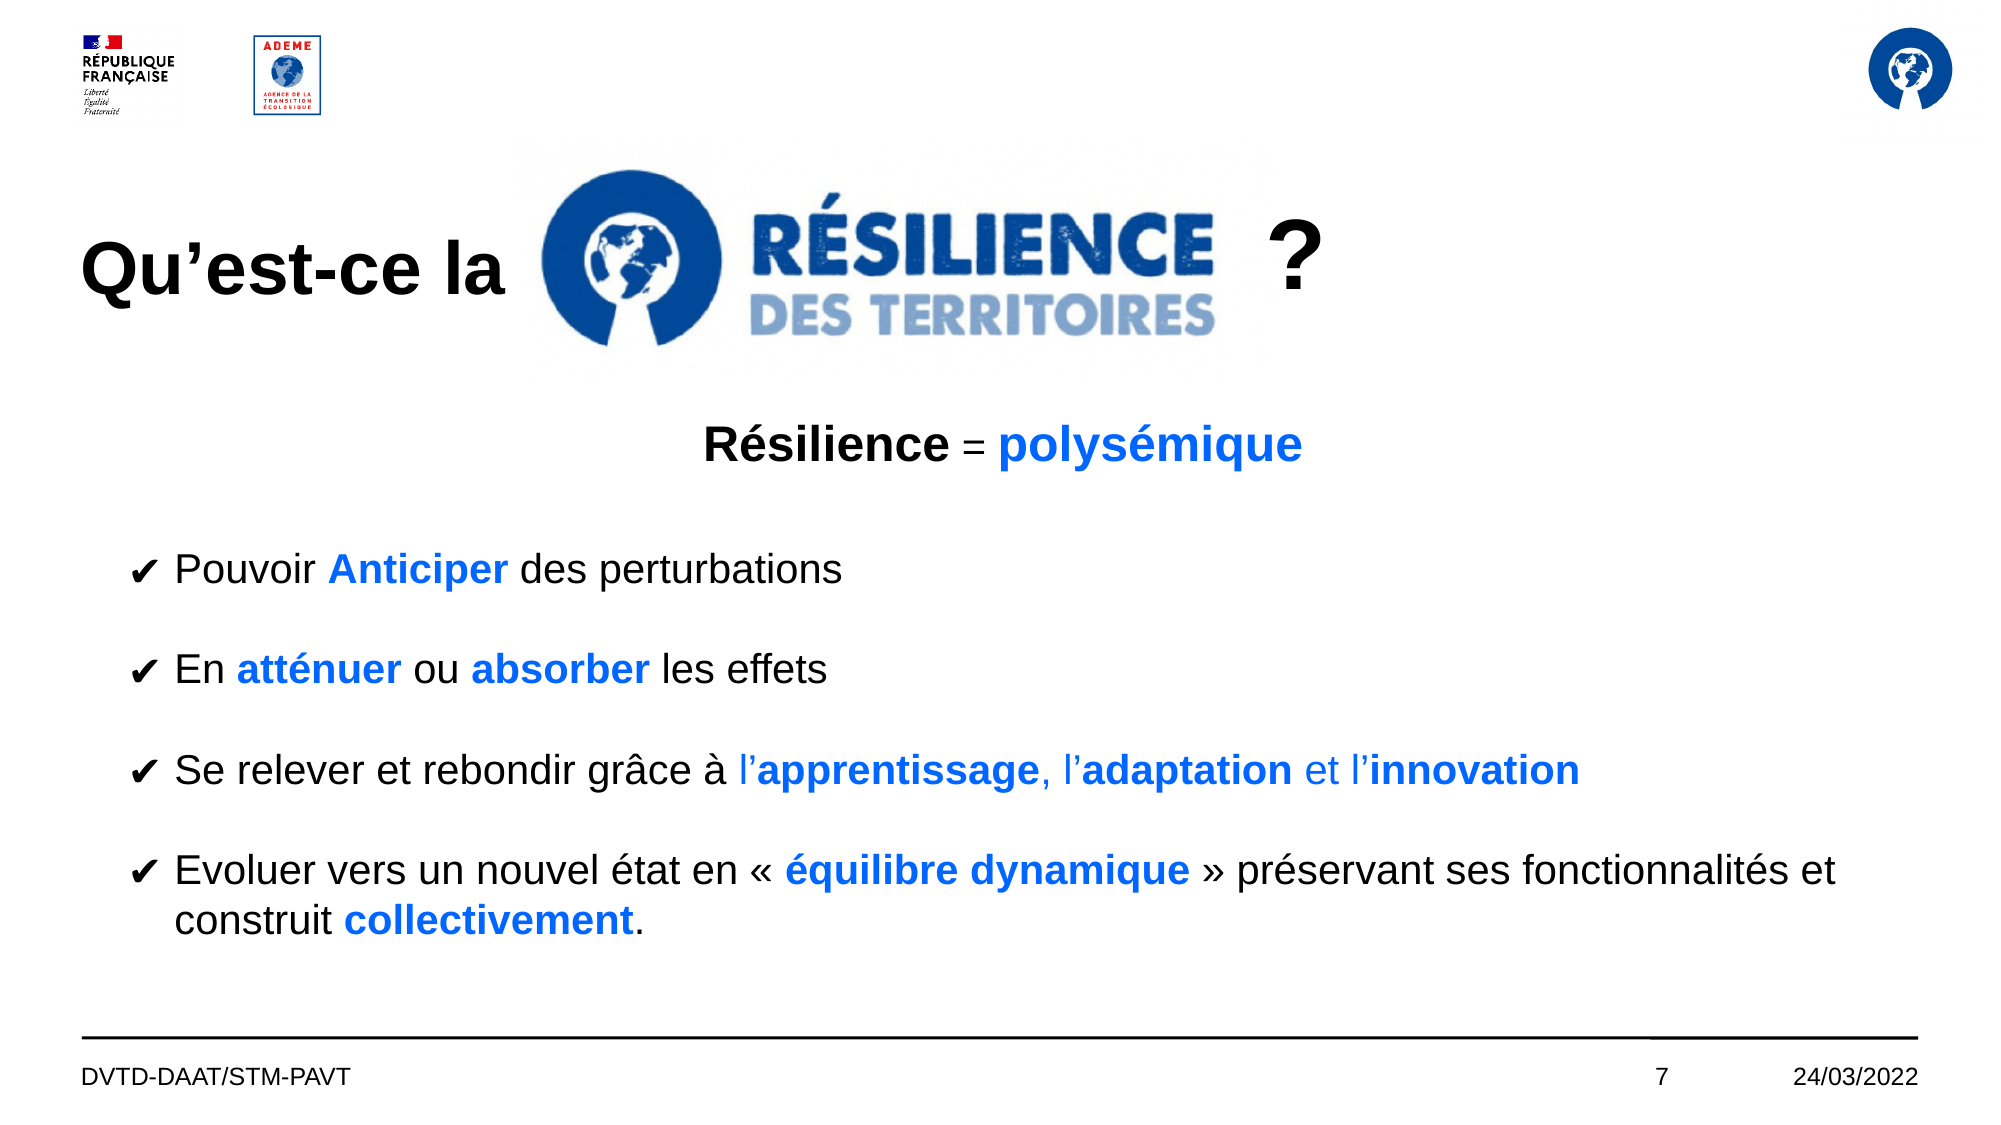

# Qu’est-ce la
?
Résilience = polysémique
Pouvoir Anticiper des perturbations
En atténuer ou absorber les effets
Se relever et rebondir grâce à l’apprentissage, l’adaptation et l’innovation
Evoluer vers un nouvel état en « équilibre dynamique » préservant ses fonctionnalités et construit collectivement.
DVTD-DAAT/STM-PAVT
24/03/2022